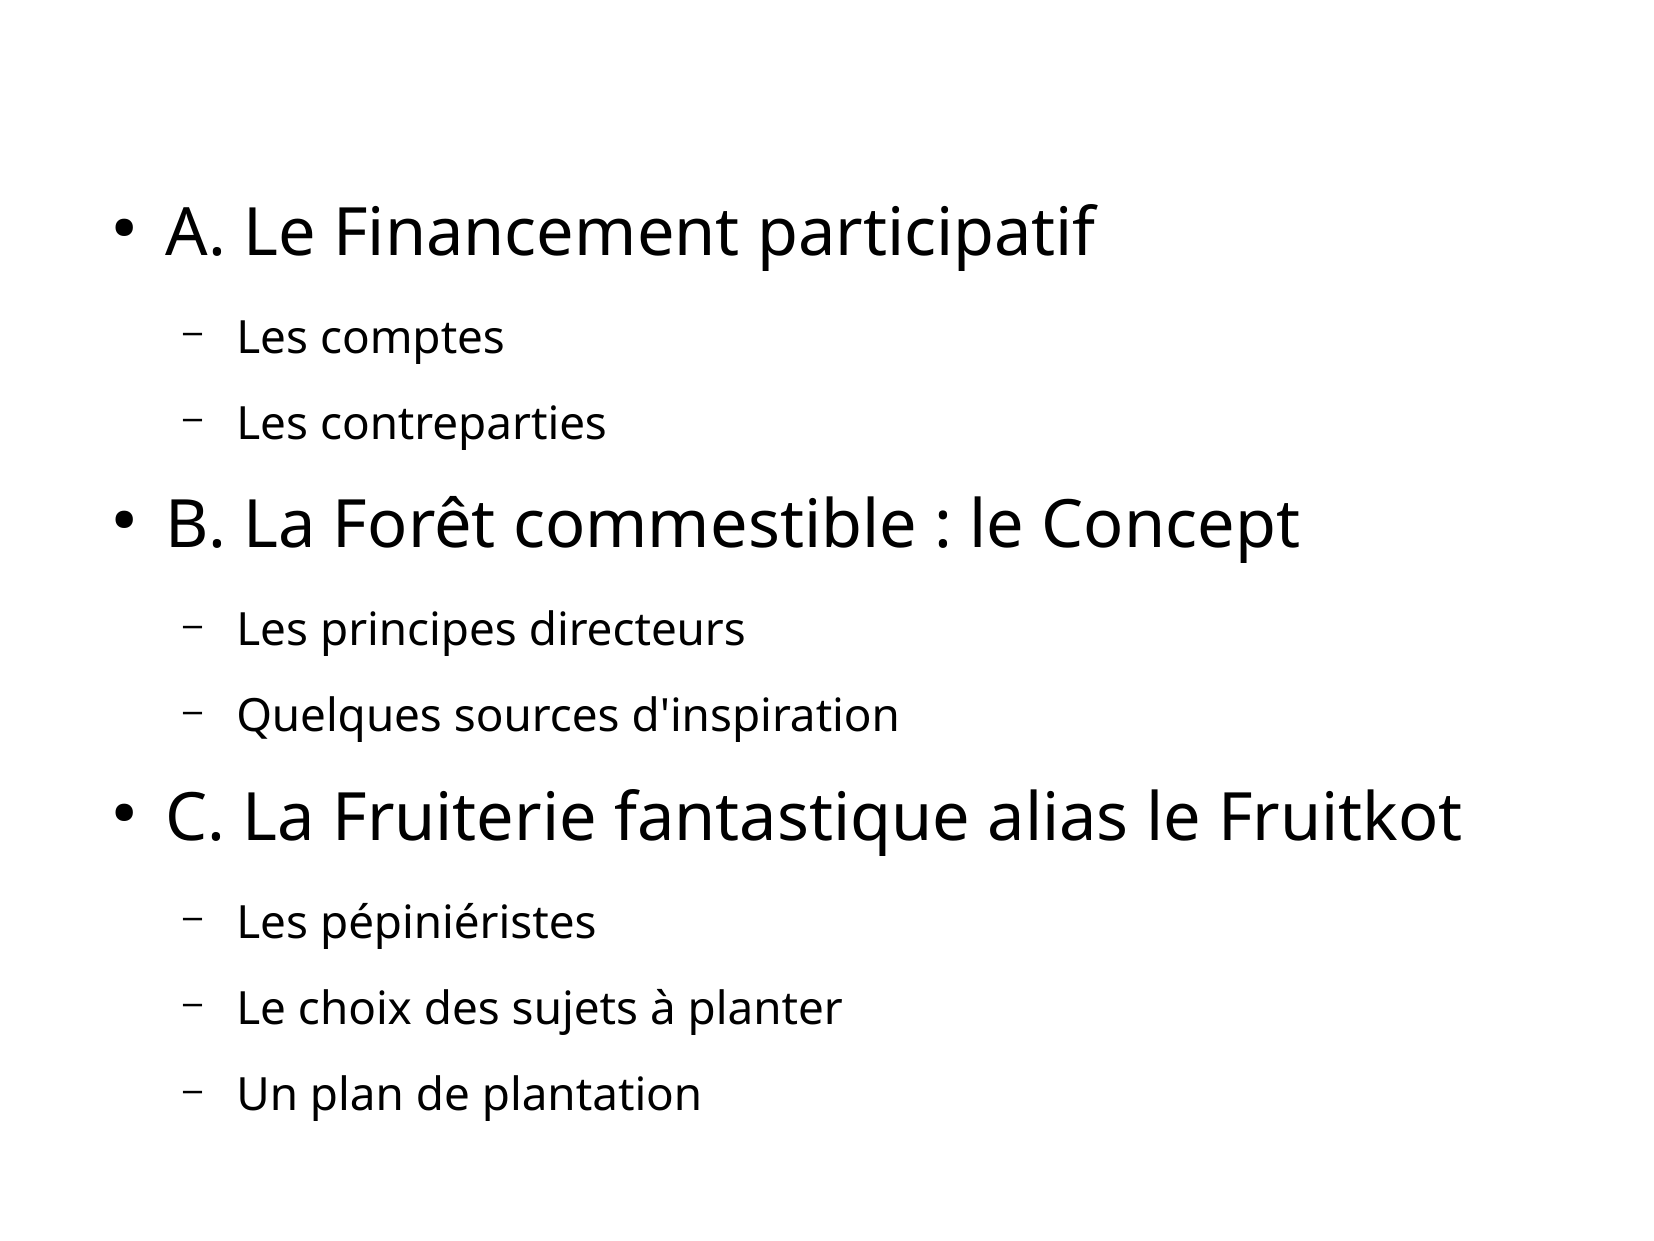

# A. Le Financement participatif
Les comptes
Les contreparties
B. La Forêt commestible : le Concept
Les principes directeurs
Quelques sources d'inspiration
C. La Fruiterie fantastique alias le Fruitkot
Les pépiniéristes
Le choix des sujets à planter
Un plan de plantation